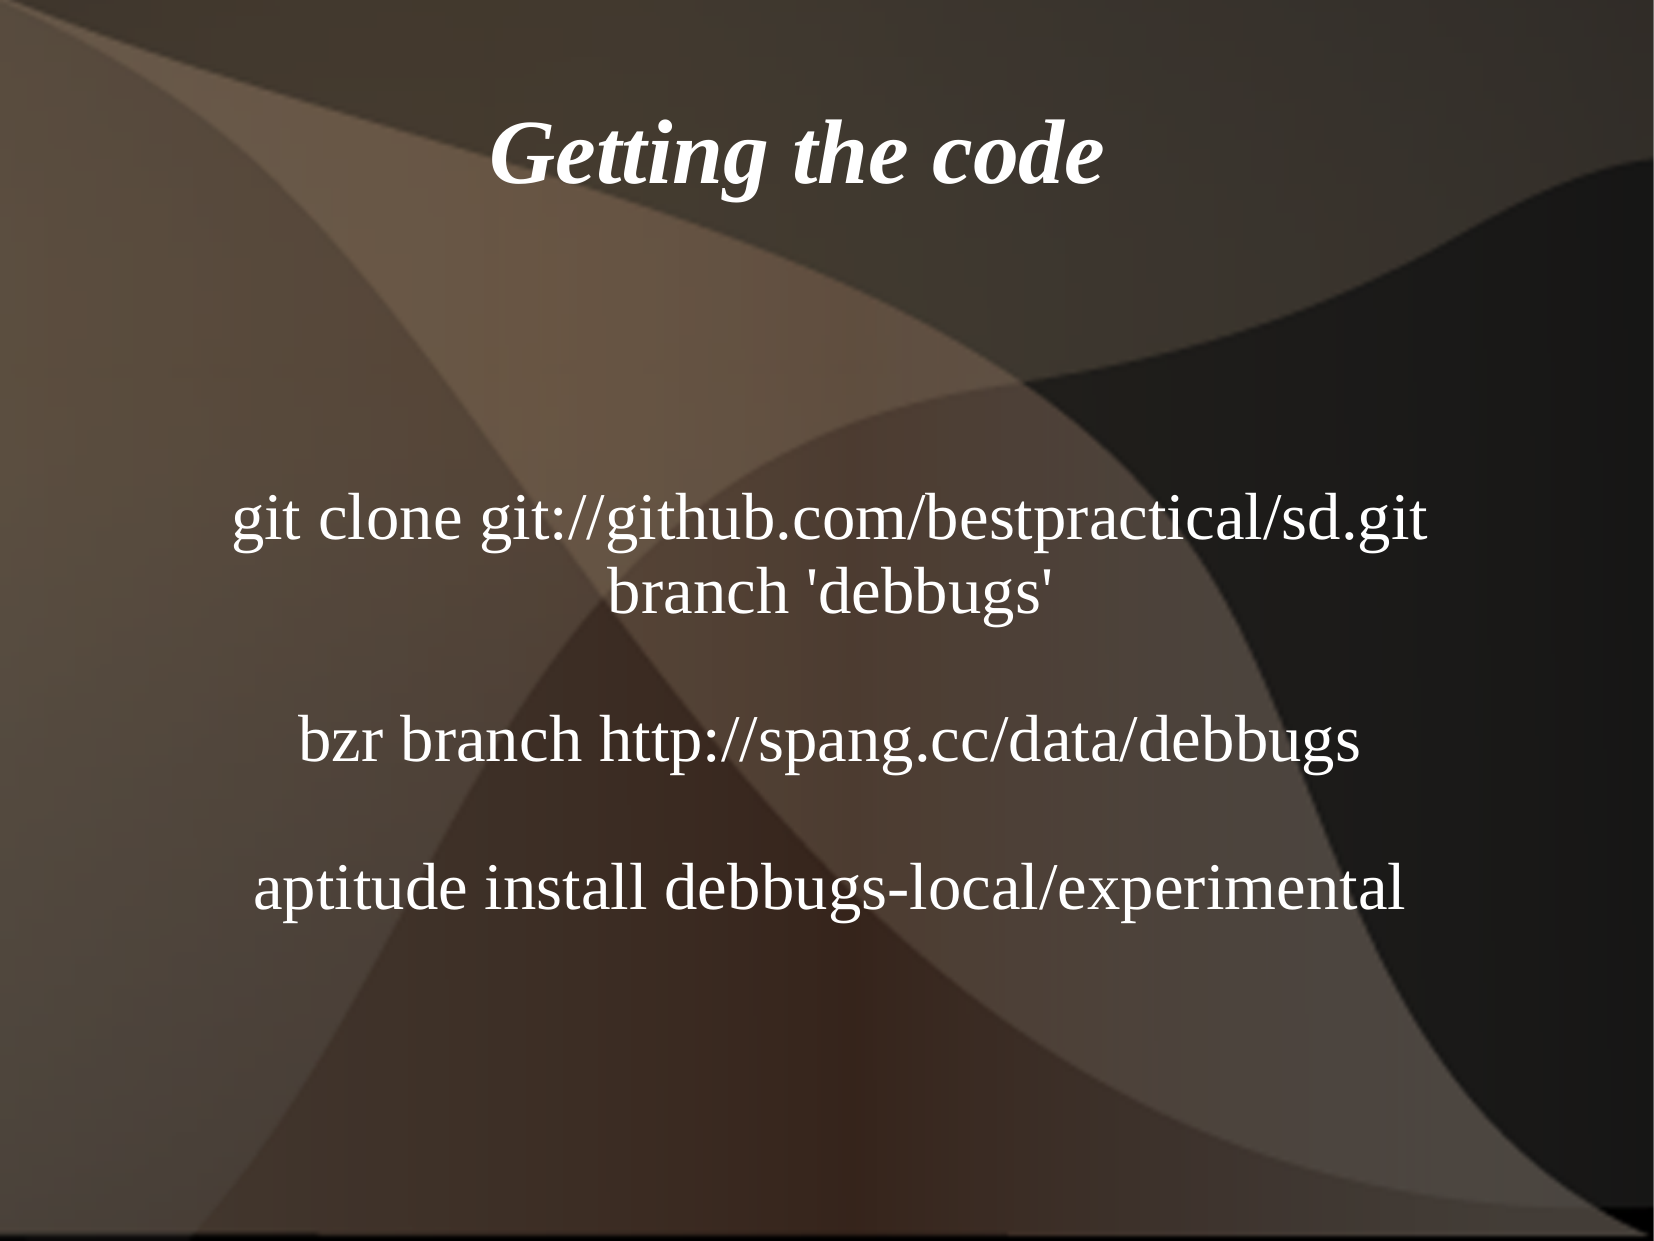

# Getting the code
git clone git://github.com/bestpractical/sd.git
branch 'debbugs'
bzr branch http://spang.cc/data/debbugs
aptitude install debbugs-local/experimental